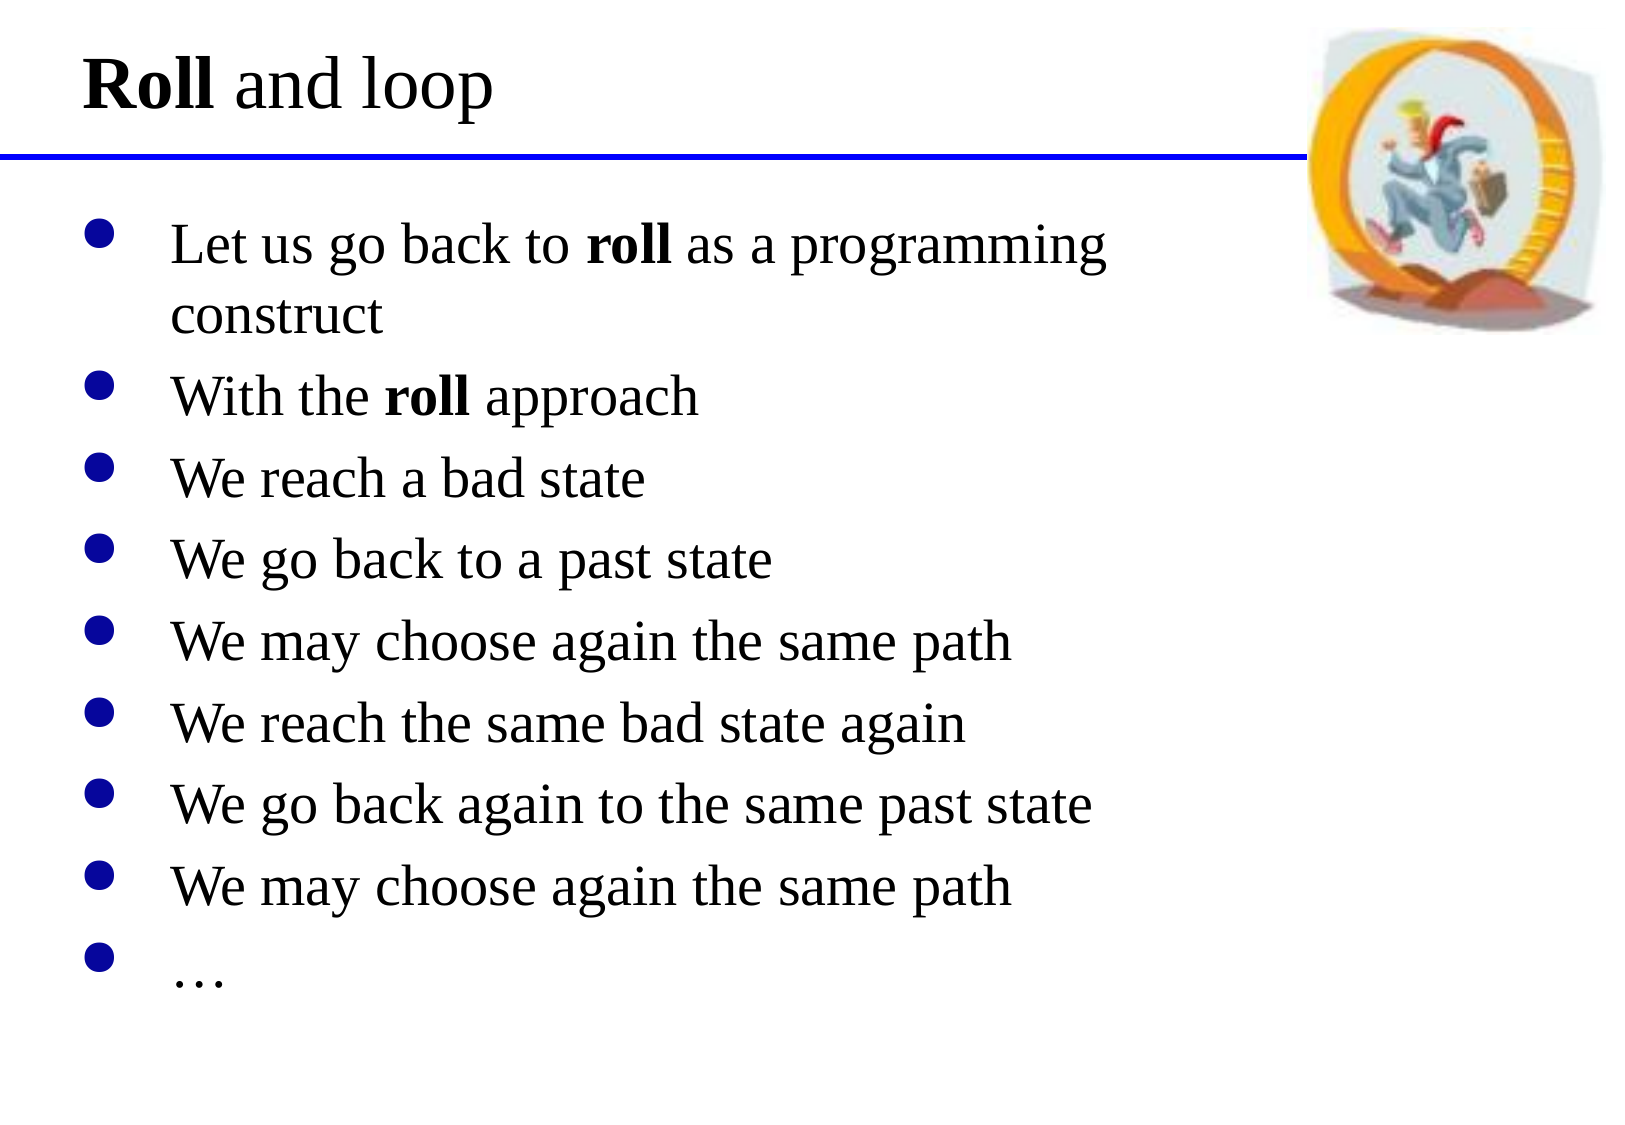

# Roll and loop
Let us go back to roll as a programming
construct
With the roll approach
We reach a bad state
We go back to a past state
We may choose again the same path
We reach the same bad state again
We go back again to the same past state
We may choose again the same path
…